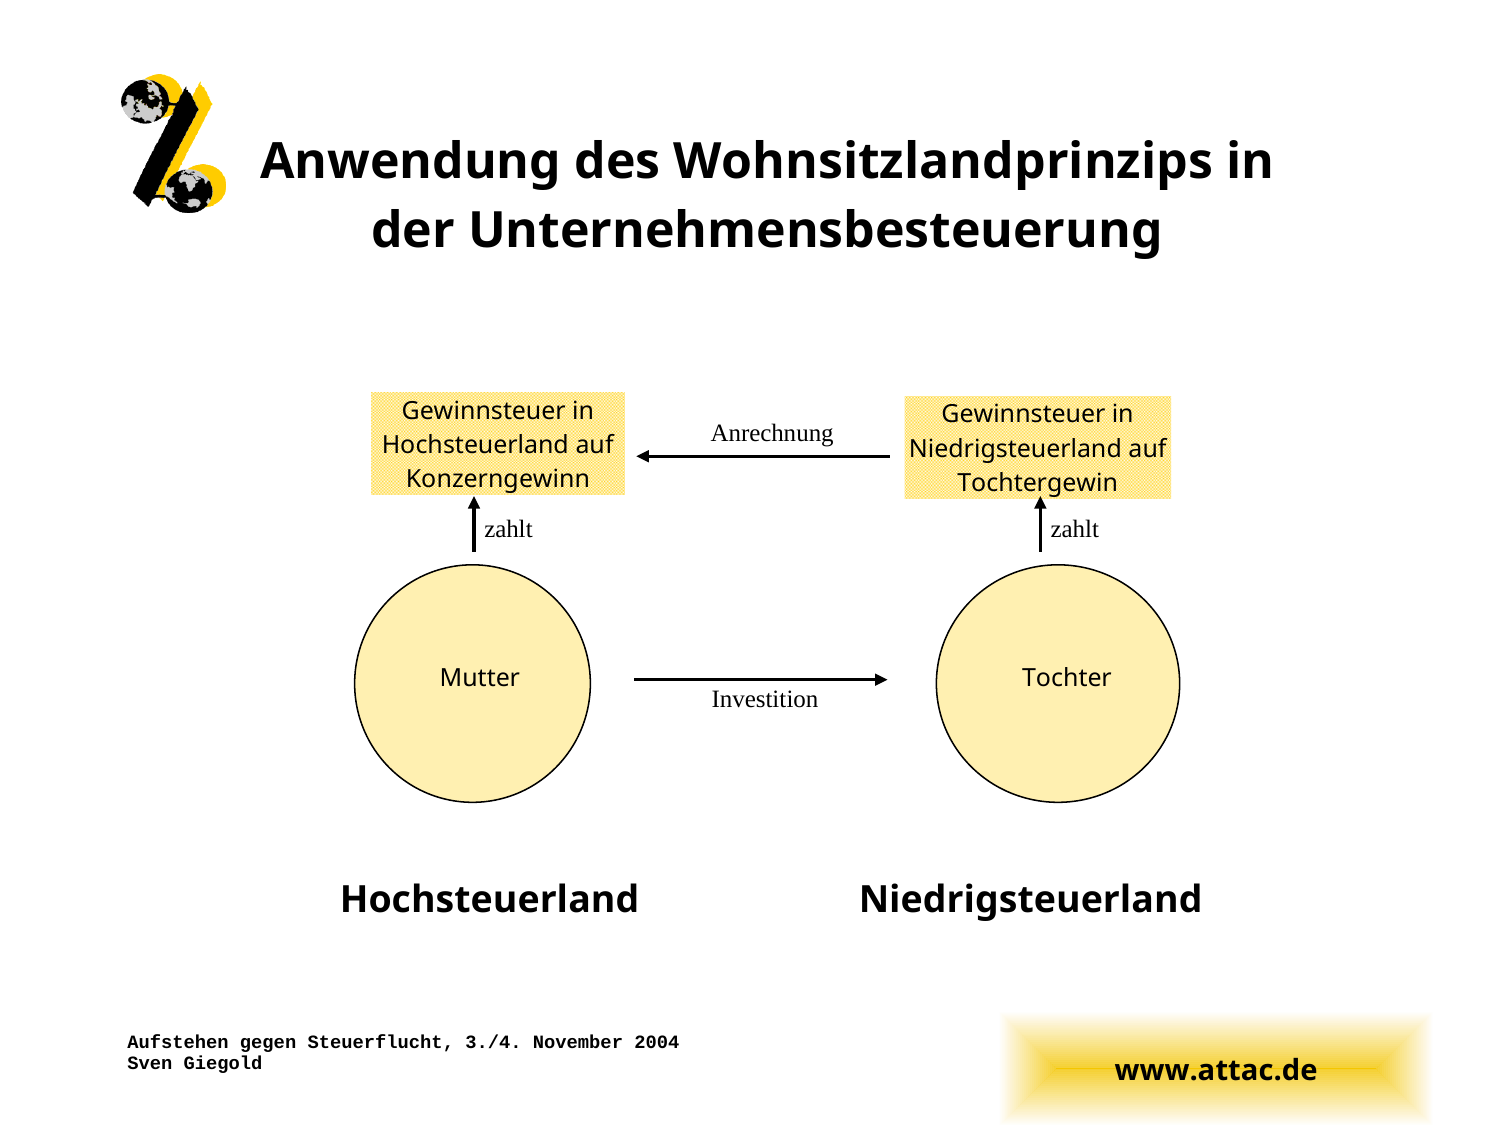

# Anwendung des Wohnsitzlandprinzips in der Unternehmensbesteuerung
Gewinnsteuer in Hochsteuerland auf Konzerngewinn
Gewinnsteuer in Niedrigsteuerland auf Tochtergewin
Anrechnung
zahlt
zahlt
Mutter
Tochter
Investition
Hochsteuerland
Niedrigsteuerland